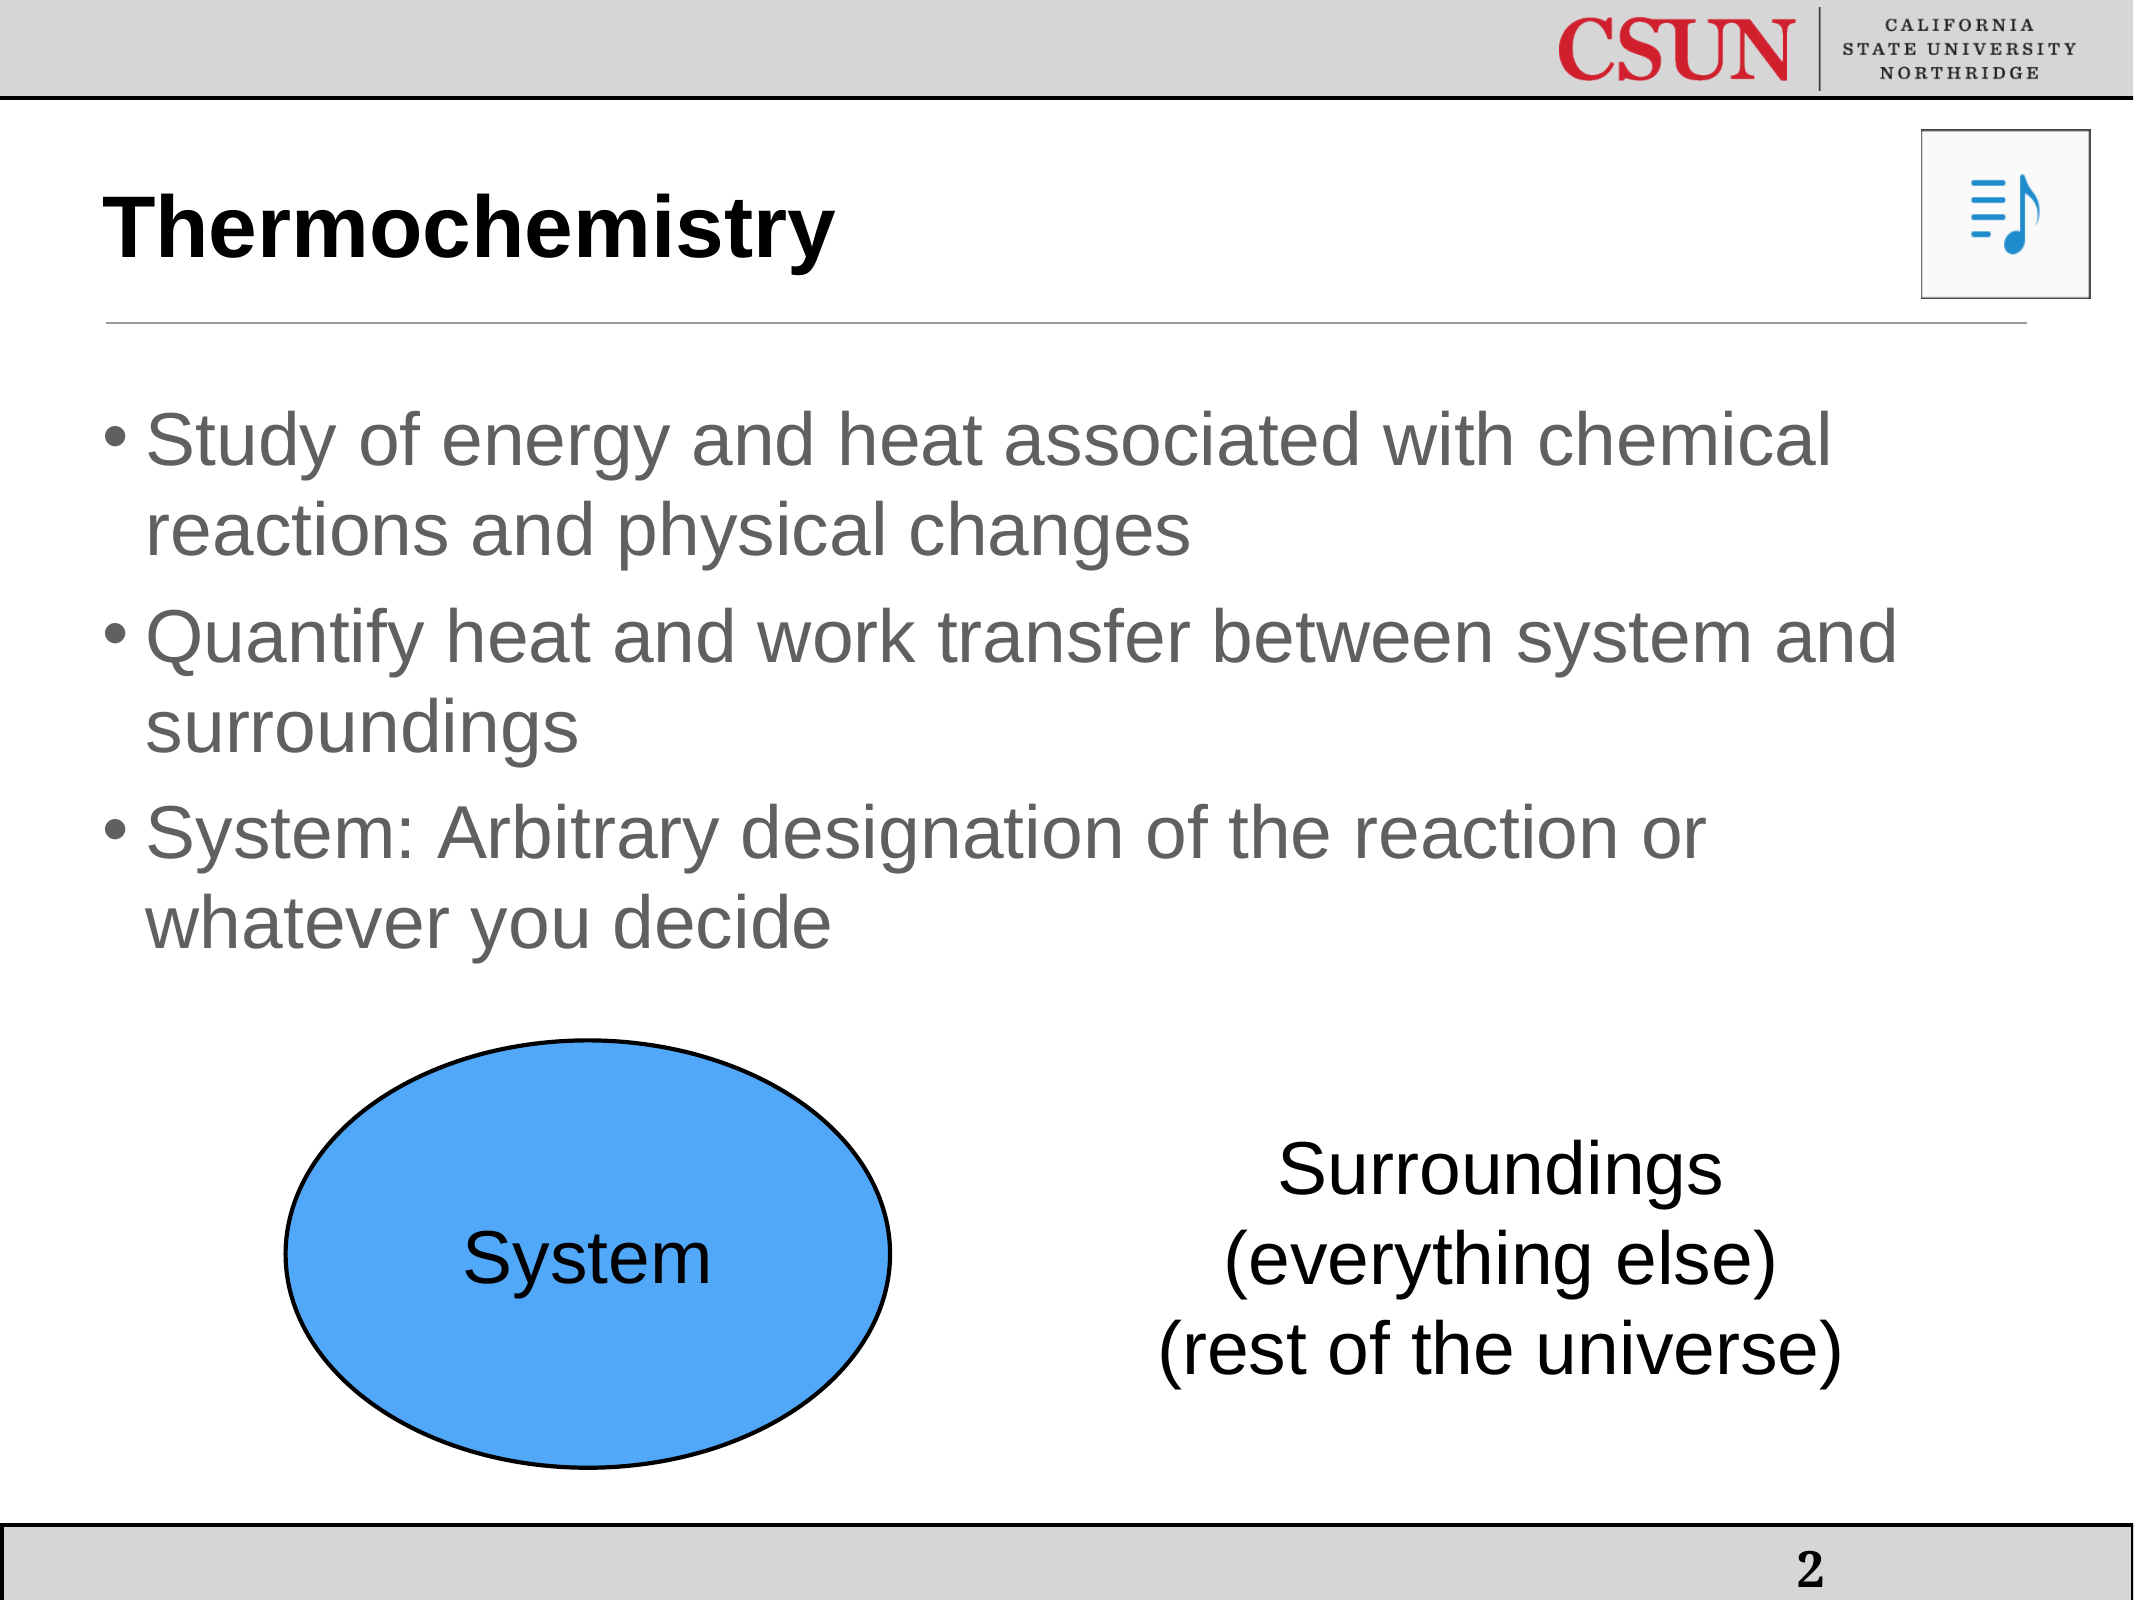

# Thermochemistry
Study of energy and heat associated with chemical reactions and physical changes
Quantify heat and work transfer between system and surroundings
System: Arbitrary designation of the reaction or whatever you decide
System
Surroundings
(everything else)
(rest of the universe)
2